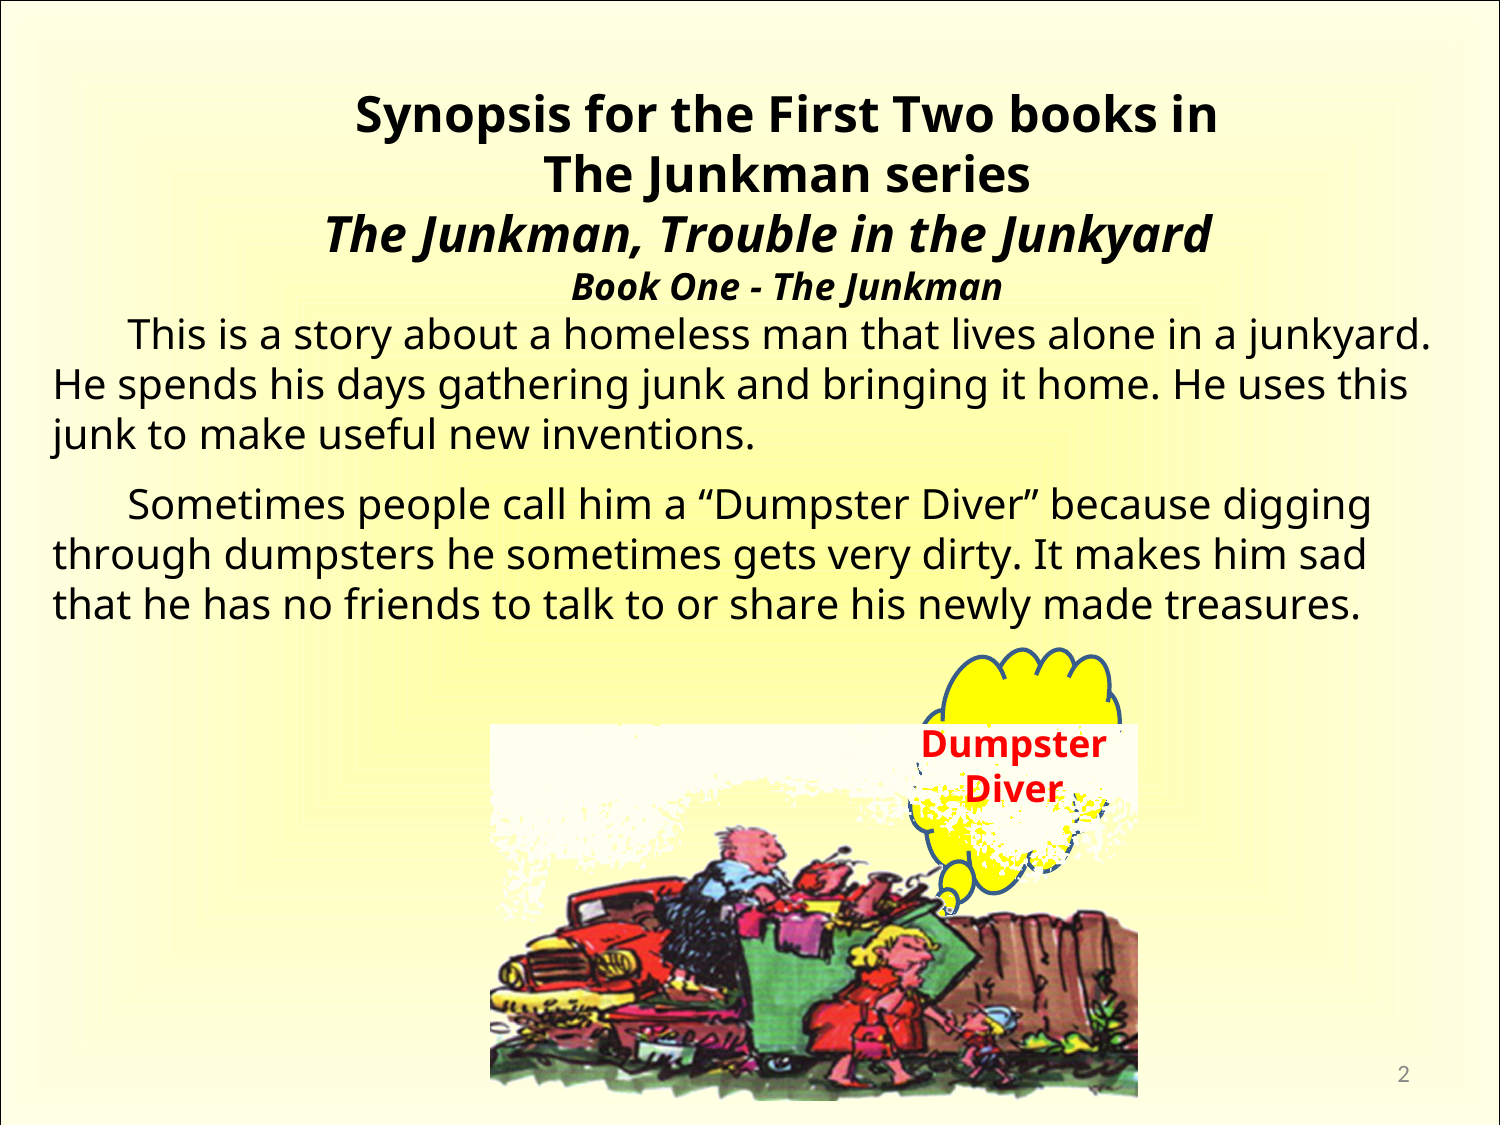

Synopsis for the First Two books in
The Junkman series
The Junkman, Trouble in the Junkyard
Book One - The Junkman
This is a story about a homeless man that lives alone in a junkyard. He spends his days gathering junk and bringing it home. He uses this junk to make useful new inventions.
Sometimes people call him a “Dumpster Diver” because digging through dumpsters he sometimes gets very dirty. It makes him sad that he has no friends to talk to or share his newly made treasures.
Dumpster Diver